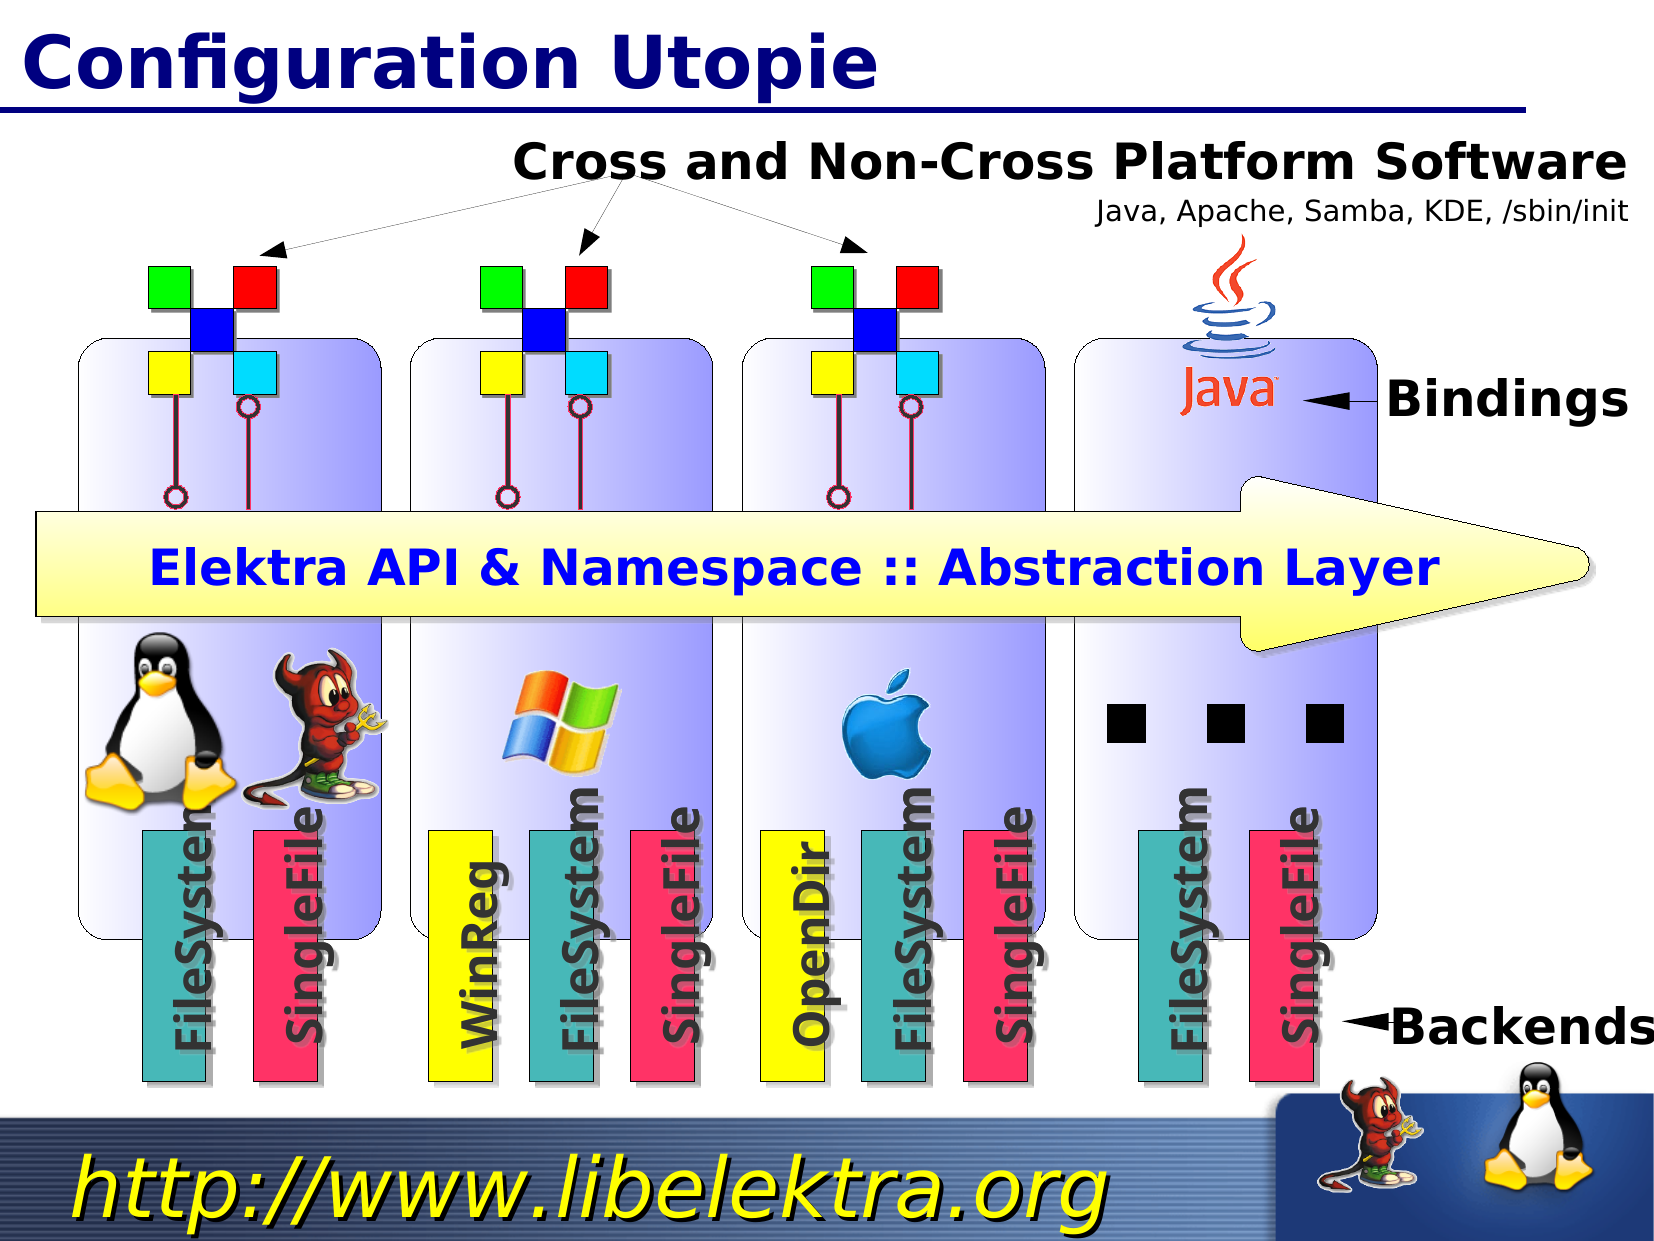

Configuration Utopie
Cross and Non-Cross Platform Software
Java, Apache, Samba, KDE, /sbin/init
Bindings
Elektra API & Namespace :: Abstraction Layer
FileSystem
FileSystem
SingleFile
SingleFile
FileSystem
FileSystem
SingleFile
SingleFile
WinReg
FileSystem
FileSystem
SingleFile
SingleFile
OpenDir
FileSystem
FileSystem
SingleFile
SingleFile
Backends